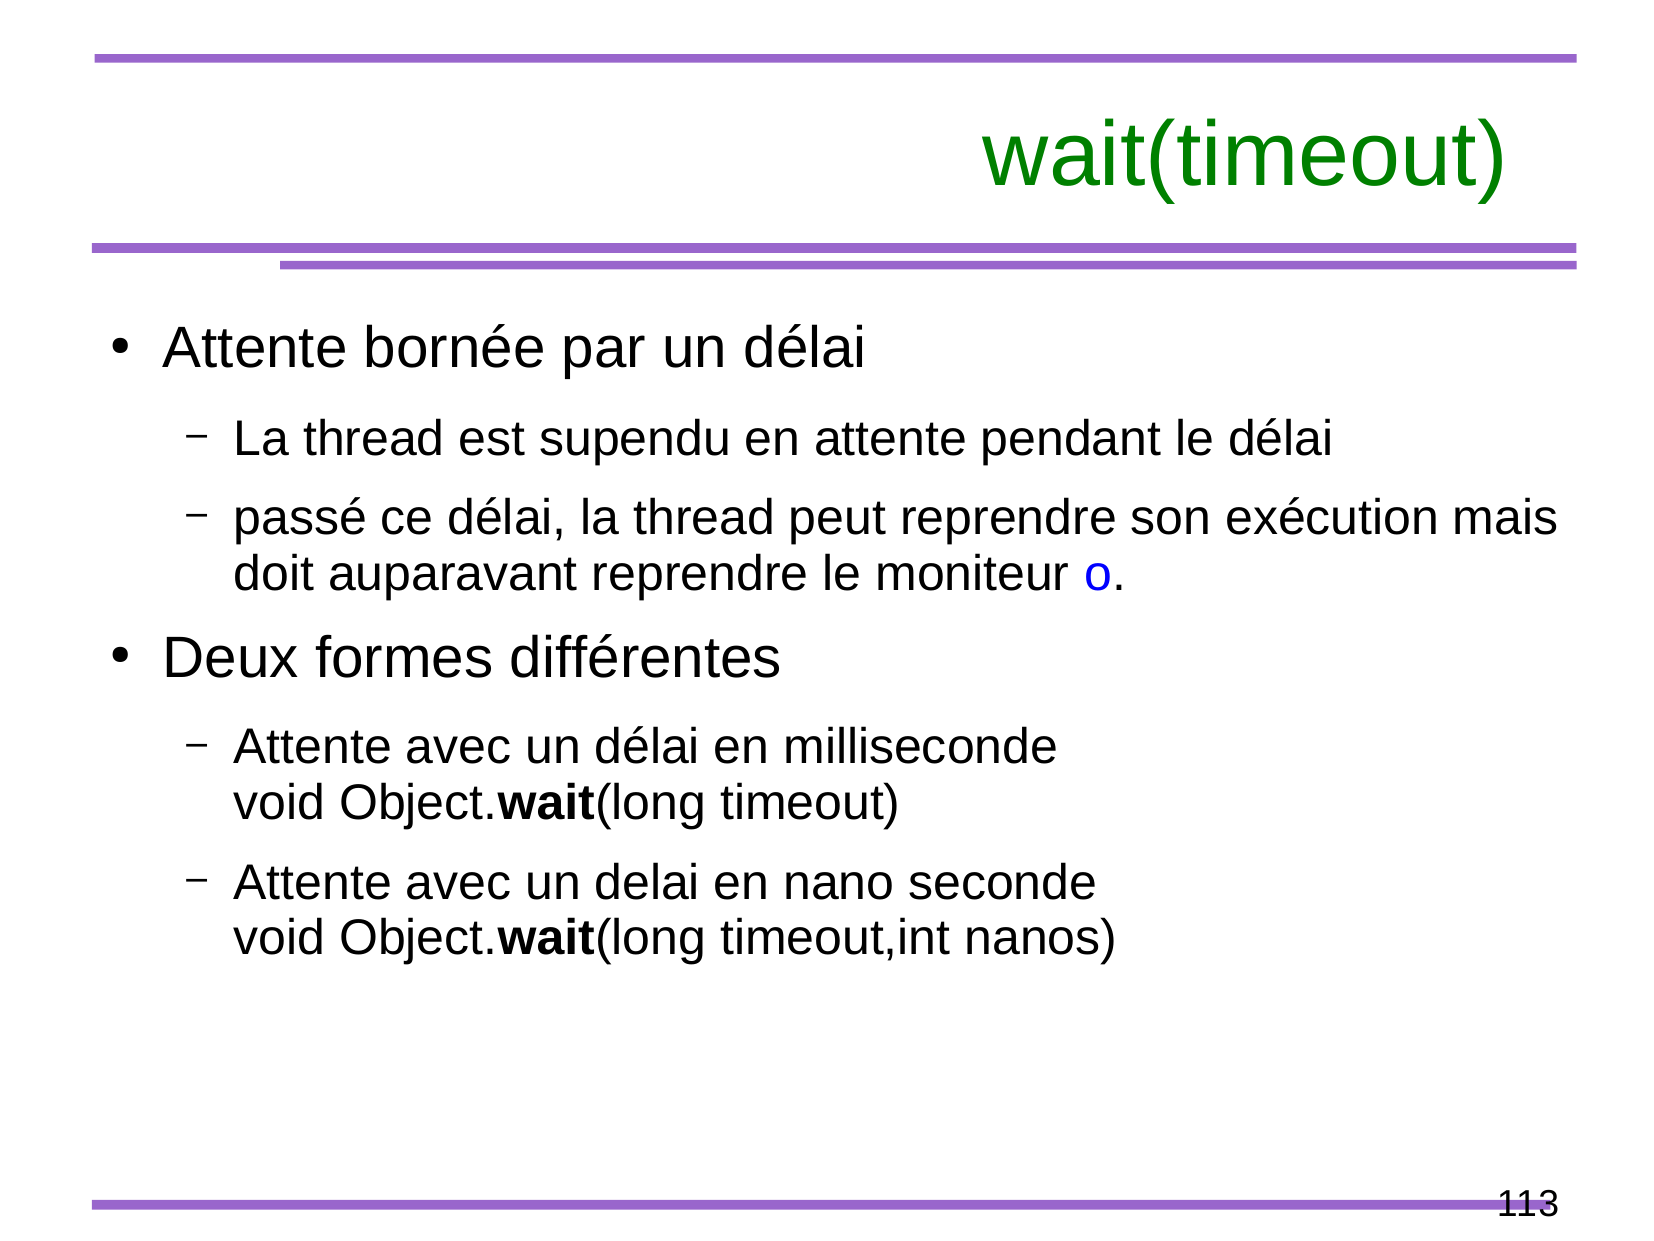

# wait(timeout)
Attente bornée par un délai
La thread est supendu en attente pendant le délai
passé ce délai, la thread peut reprendre son exécution mais doit auparavant reprendre le moniteur o.
Deux formes différentes
Attente avec un délai en milliseconde
void Object.wait(long timeout)
Attente avec un delai en nano seconde
void Object.wait(long timeout,int nanos)